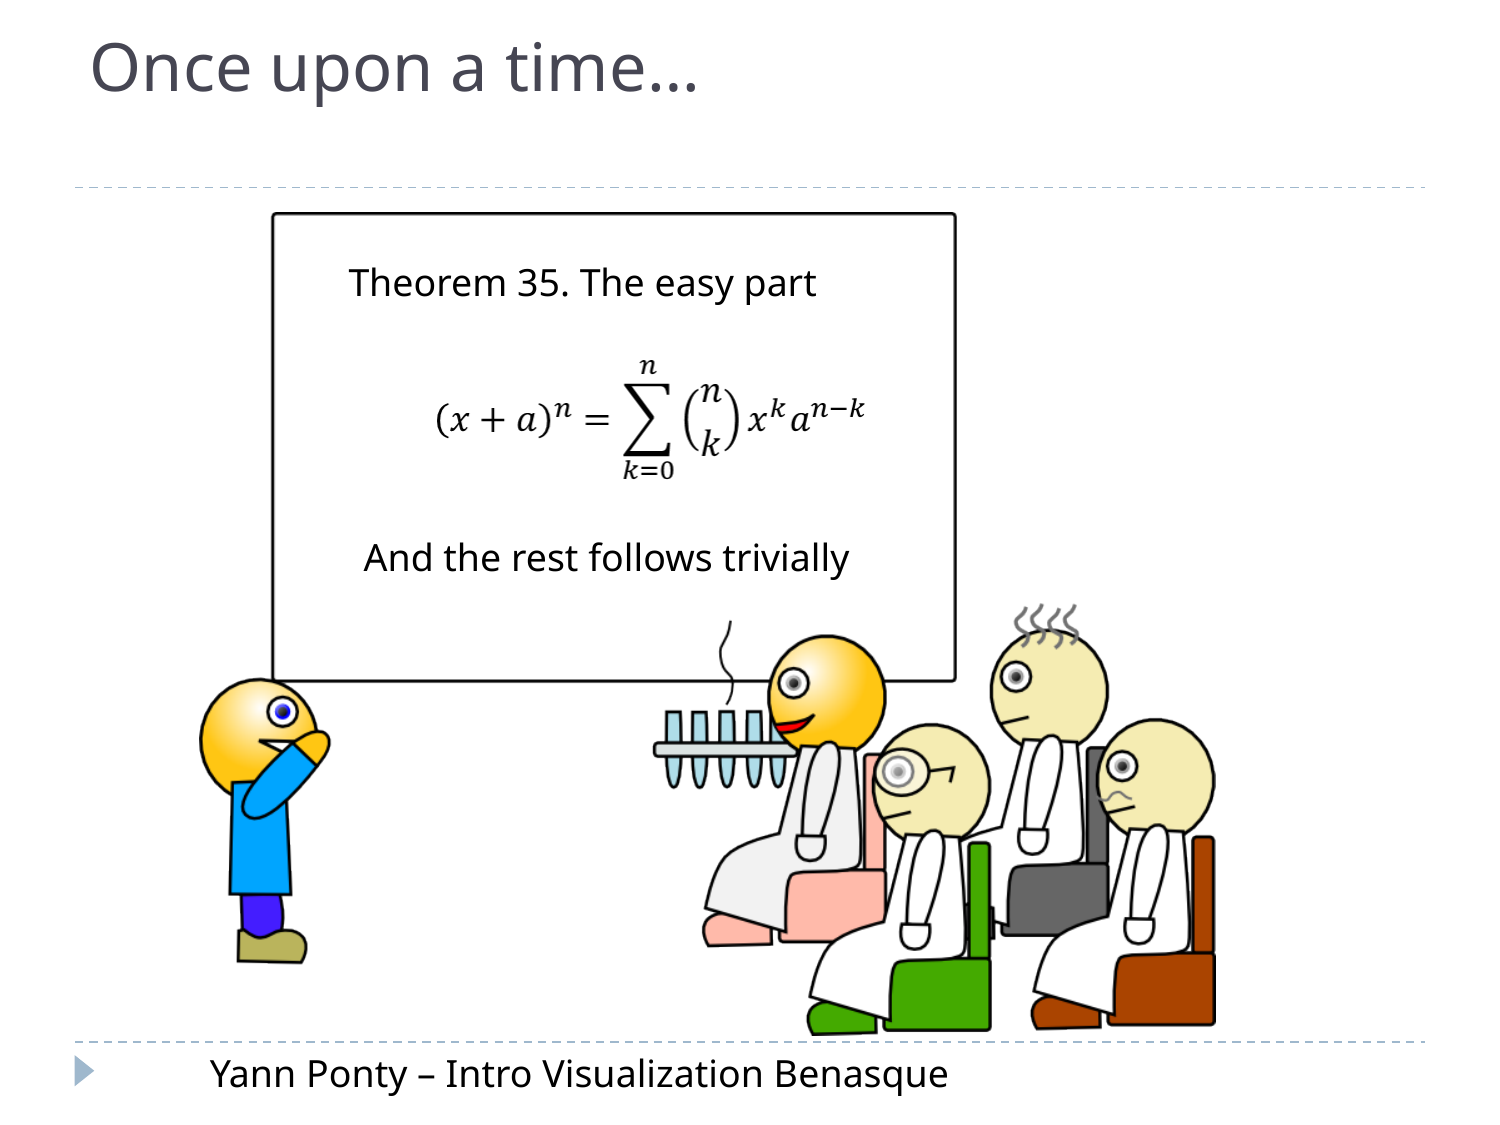

# Once upon a time…
Theorem 35. The easy part
And the rest follows trivially
Benasque RNA